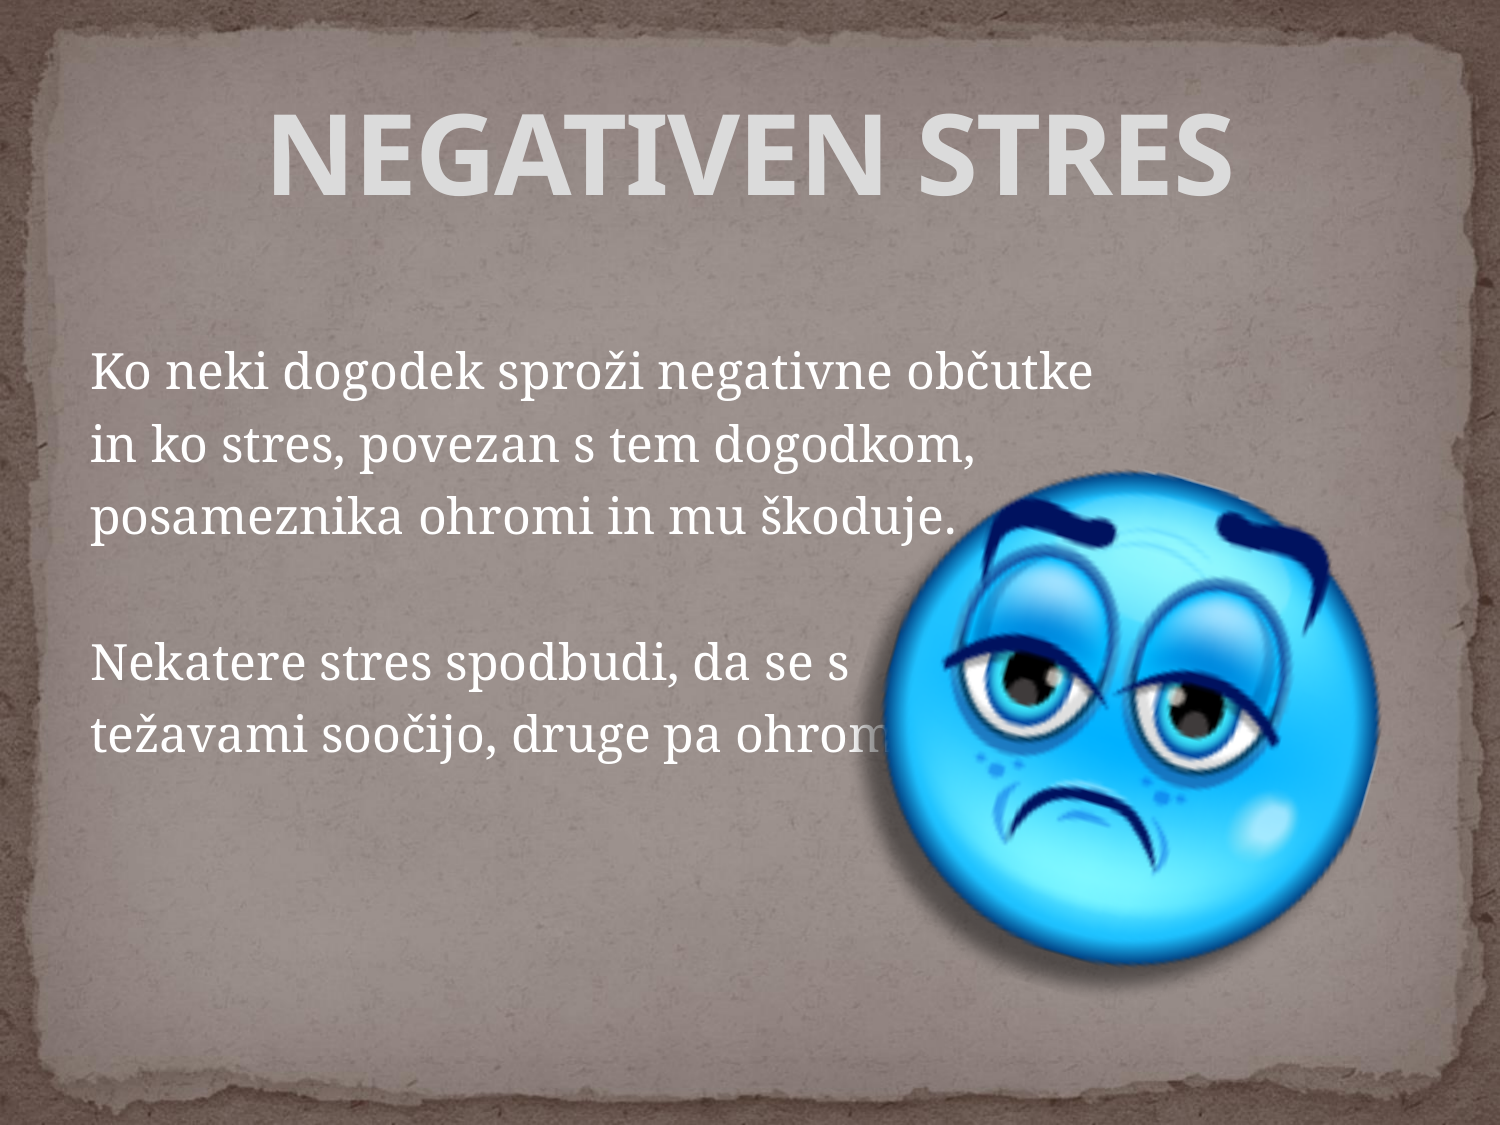

NEGATIVEN STRES
# Ko neki dogodek sproži negativne občutke
in ko stres, povezan s tem dogodkom,
posameznika ohromi in mu škoduje.
Nekatere stres spodbudi, da se s
težavami soočijo, druge pa ohromi.